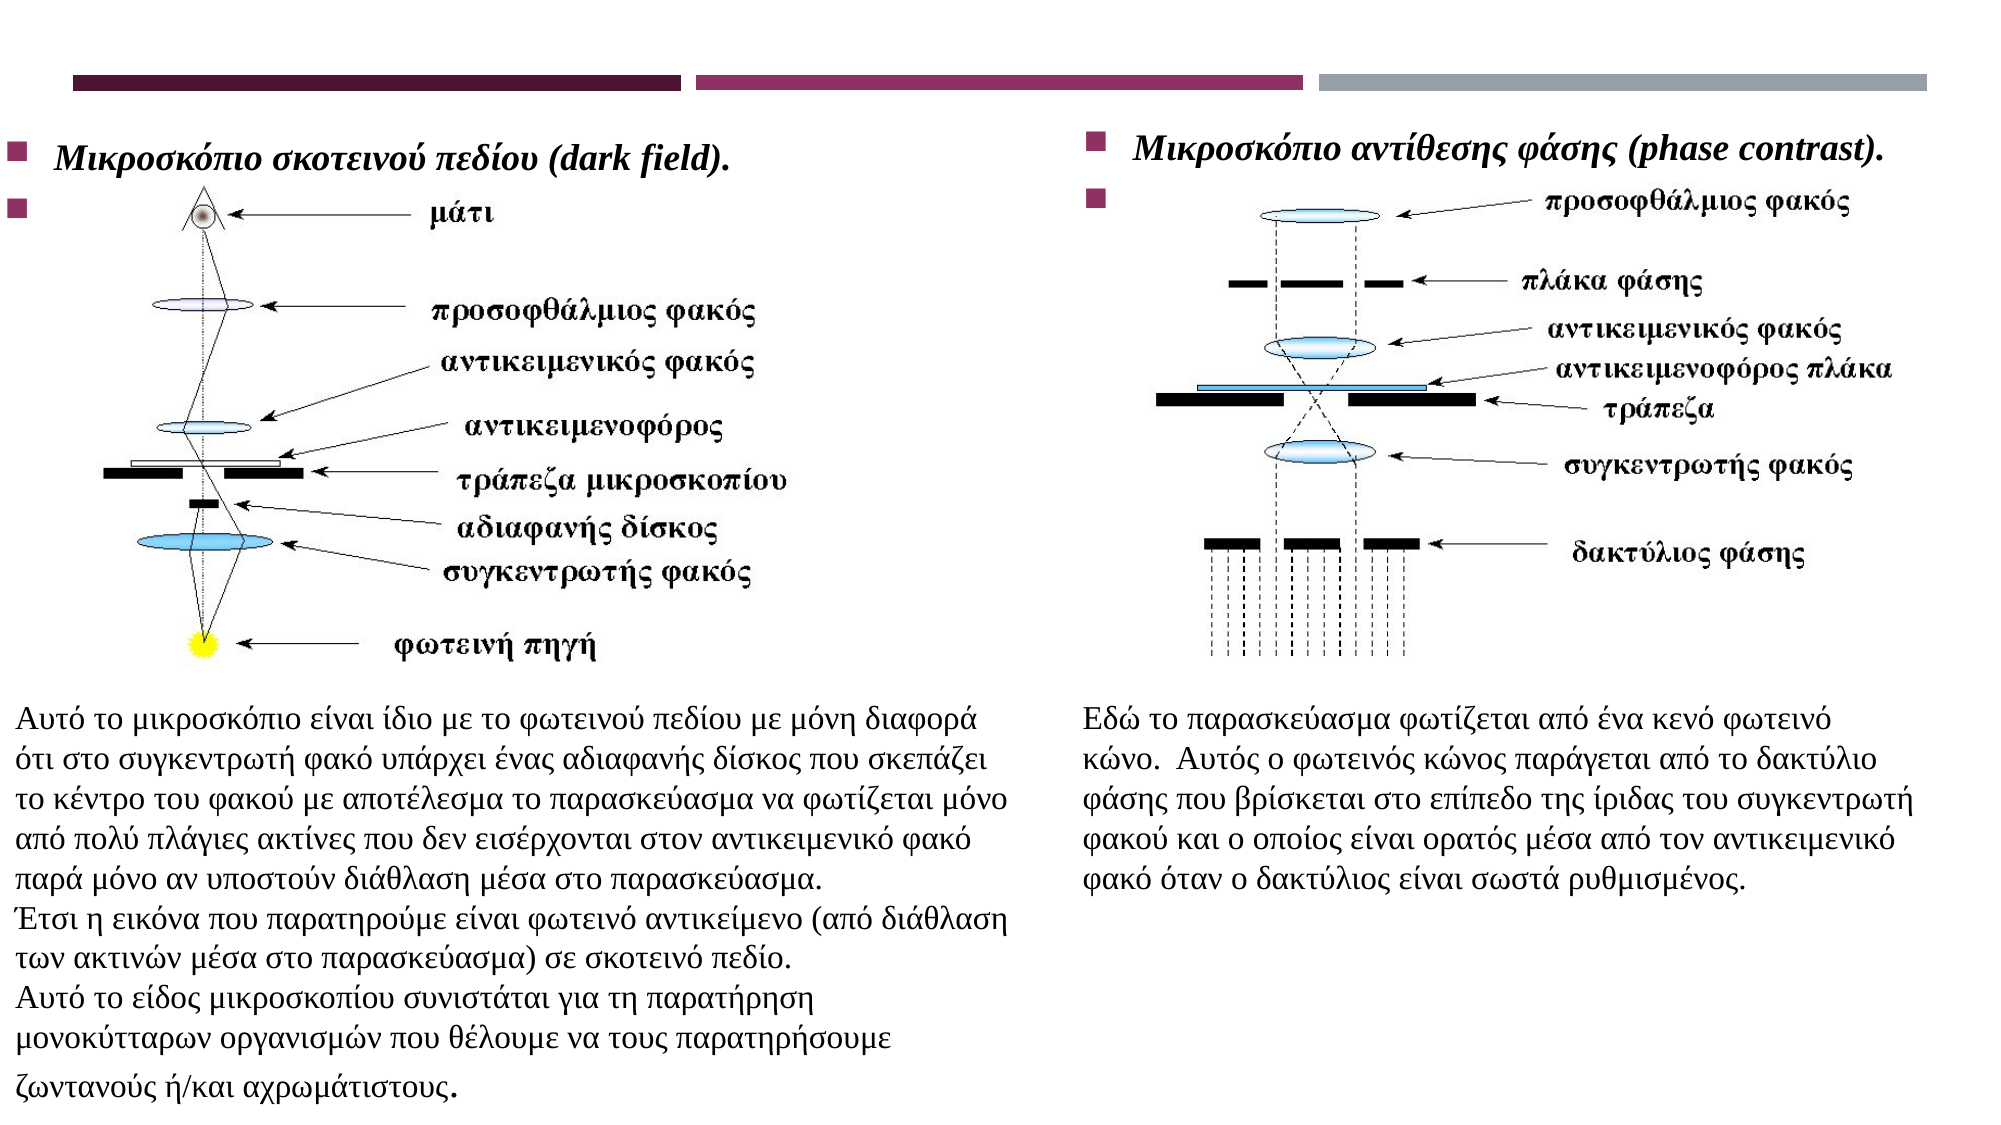

# Μικροσκόπιο σκοτεινού πεδίου (dark field).
Mικροσκόπιο αντίθεσης φάσης (phase contrast).
Αυτό το μικροσκόπιο είναι ίδιο με το φωτεινού πεδίου με μόνη διαφορά ότι στο συγκεντρωτή φακό υπάρχει ένας αδιαφανής δίσκος που σκεπάζει το κέντρο του φακού με αποτέλεσμα το παρασκεύασμα να φωτίζεται μόνο από πολύ πλάγιες ακτίνες που δεν εισέρχονται στον αντικειμενικό φακό παρά μόνο αν υποστούν διάθλαση μέσα στο παρασκεύασμα.
Έτσι η εικόνα που παρατηρούμε είναι φωτεινό αντικείμενο (από διάθλαση των ακτινών μέσα στο παρασκεύασμα) σε σκοτεινό πεδίο.
Αυτό το είδος μικροσκοπίου συνιστάται για τη παρατήρηση μονοκύτταρων οργανισμών που θέλουμε να τους παρατηρήσουμε ζωντανούς ή/και αχρωμάτιστους.
Εδώ το παρασκεύασμα φωτίζεται από ένα κενό φωτεινό κώνο.  Αυτός ο φωτεινός κώνος παράγεται από το δακτύλιο φάσης που βρίσκεται στο επίπεδο της ίριδας του συγκεντρωτή φακού και ο οποίος είναι ορατός μέσα από τον αντικειμενικό φακό όταν ο δακτύλιος είναι σωστά ρυθμισμένος.